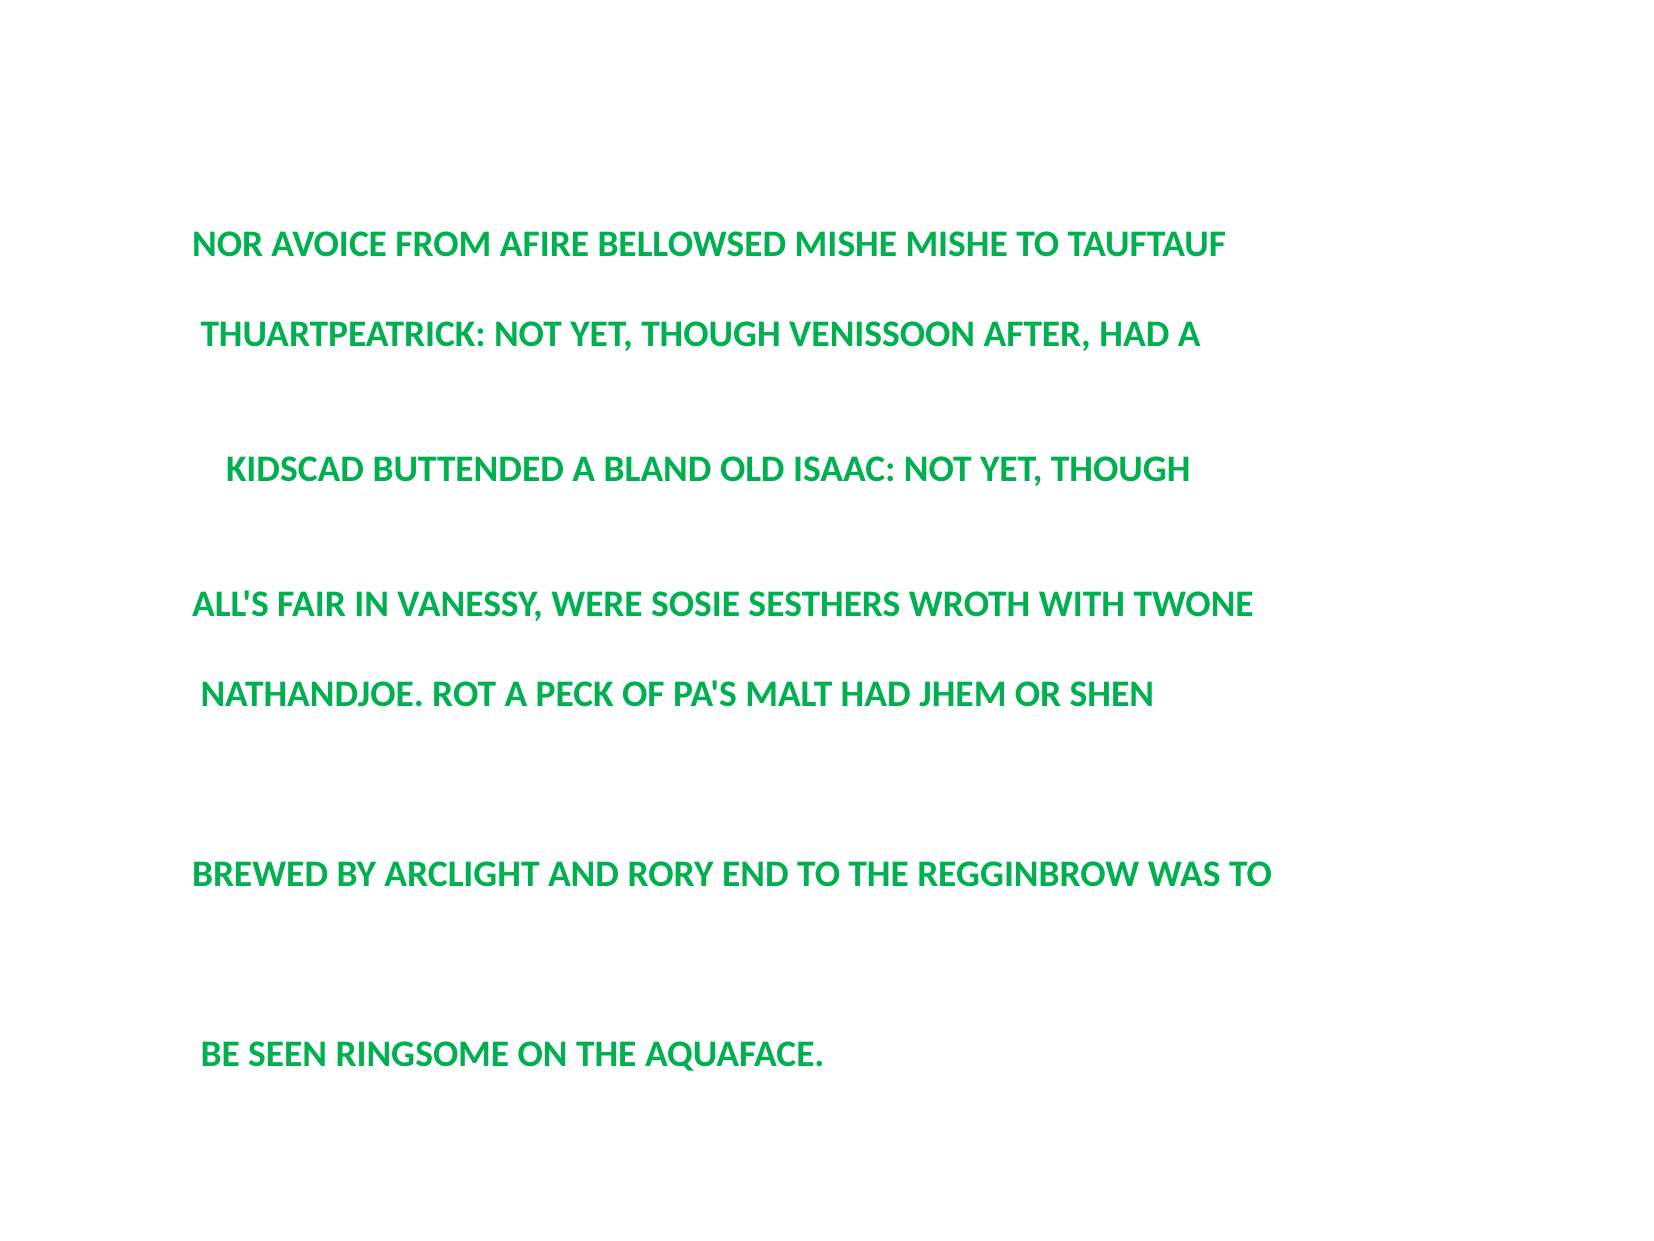

nor avoice from afire bellowsed mishe mishe to tauftauf
 thuartpeatrick: not yet, though venissoon after, had a
 kidscad buttended a bland old isaac: not yet, though
all's fair in vanessy, were sosie sesthers wroth with twone
 nathandjoe. Rot a peck of pa's malt had Jhem or Shen
brewed by arclight and rory end to the regginbrow was to
 be seen ringsome on the aquaface.